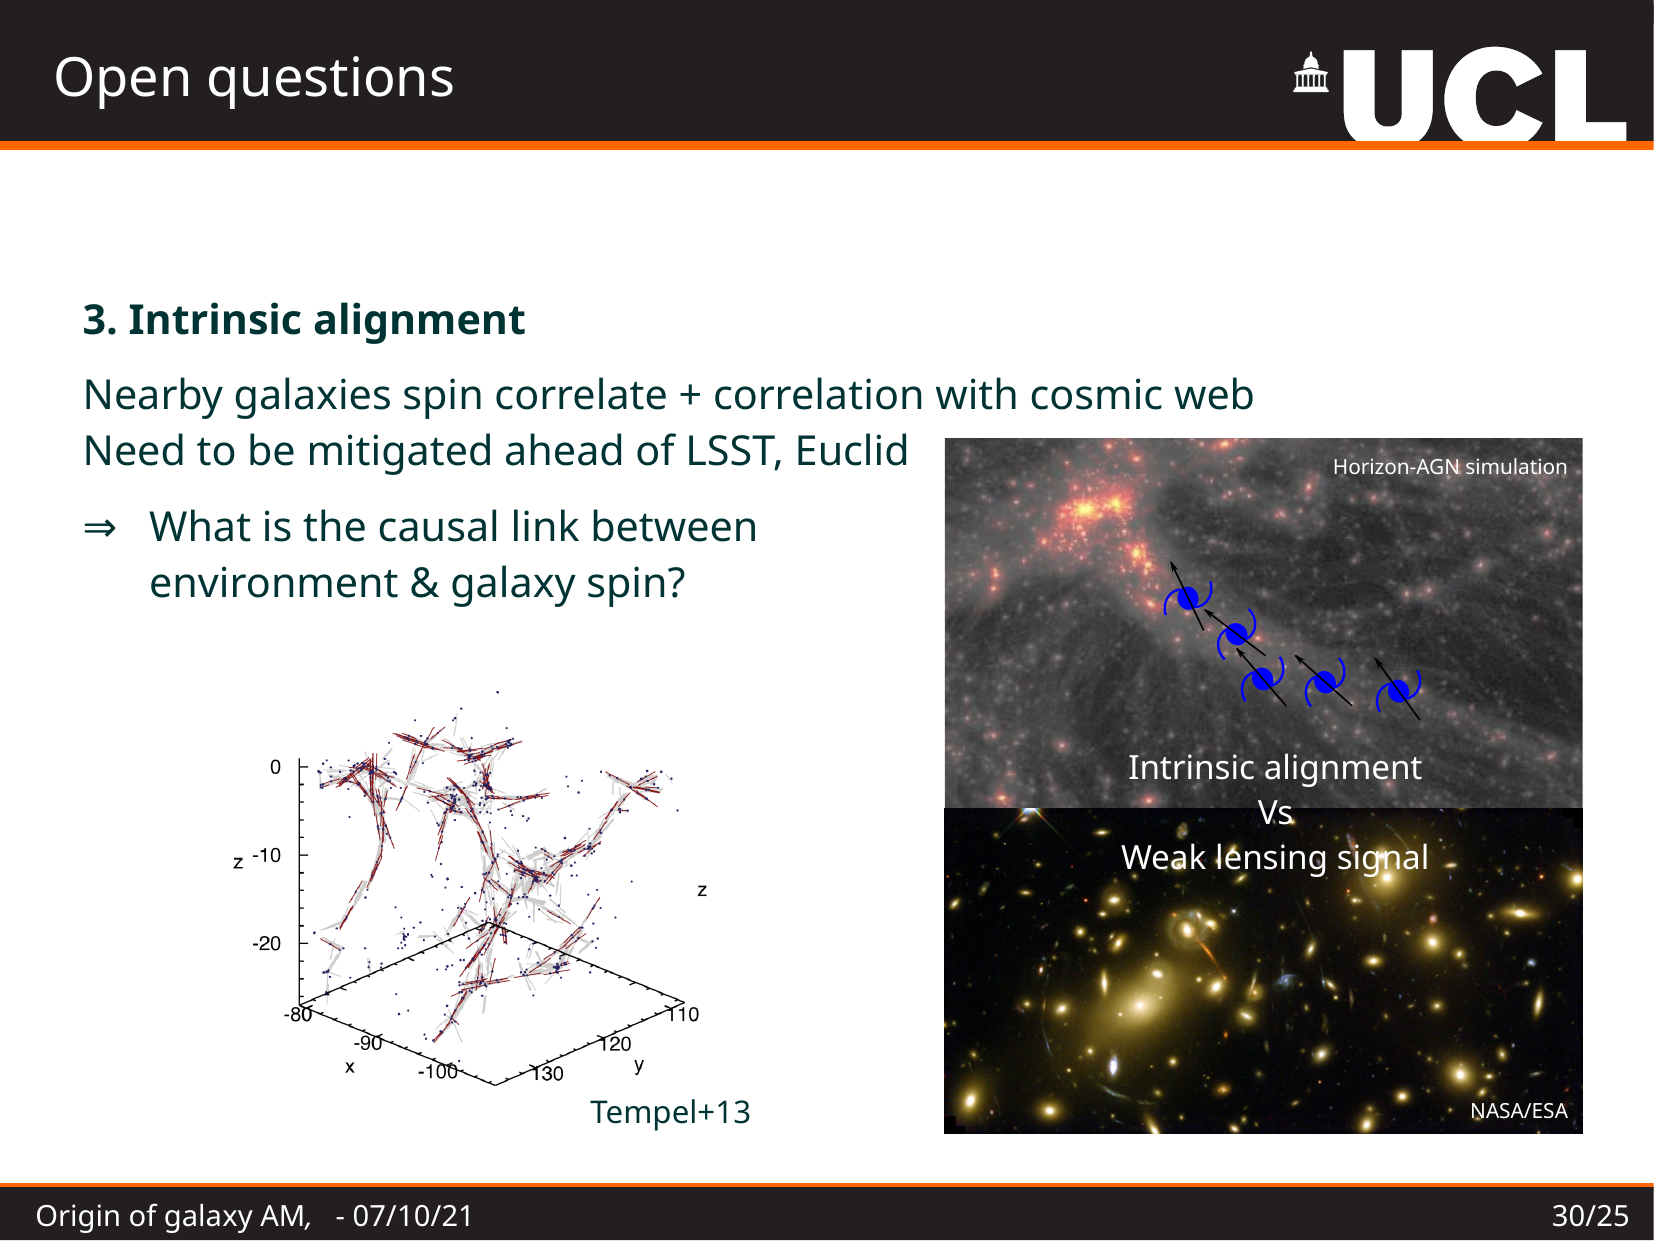

# Open questions
3. Intrinsic alignment
Nearby galaxies spin correlate + correlation with cosmic web
Need to be mitigated ahead of LSST, Euclid
⇒	What is the causal link between
	environment & galaxy spin?
Horizon-AGN simulation
Intrinsic alignment
Vs
Weak lensing signal
Tempel+13
NASA/ESA
03 September 2021
30